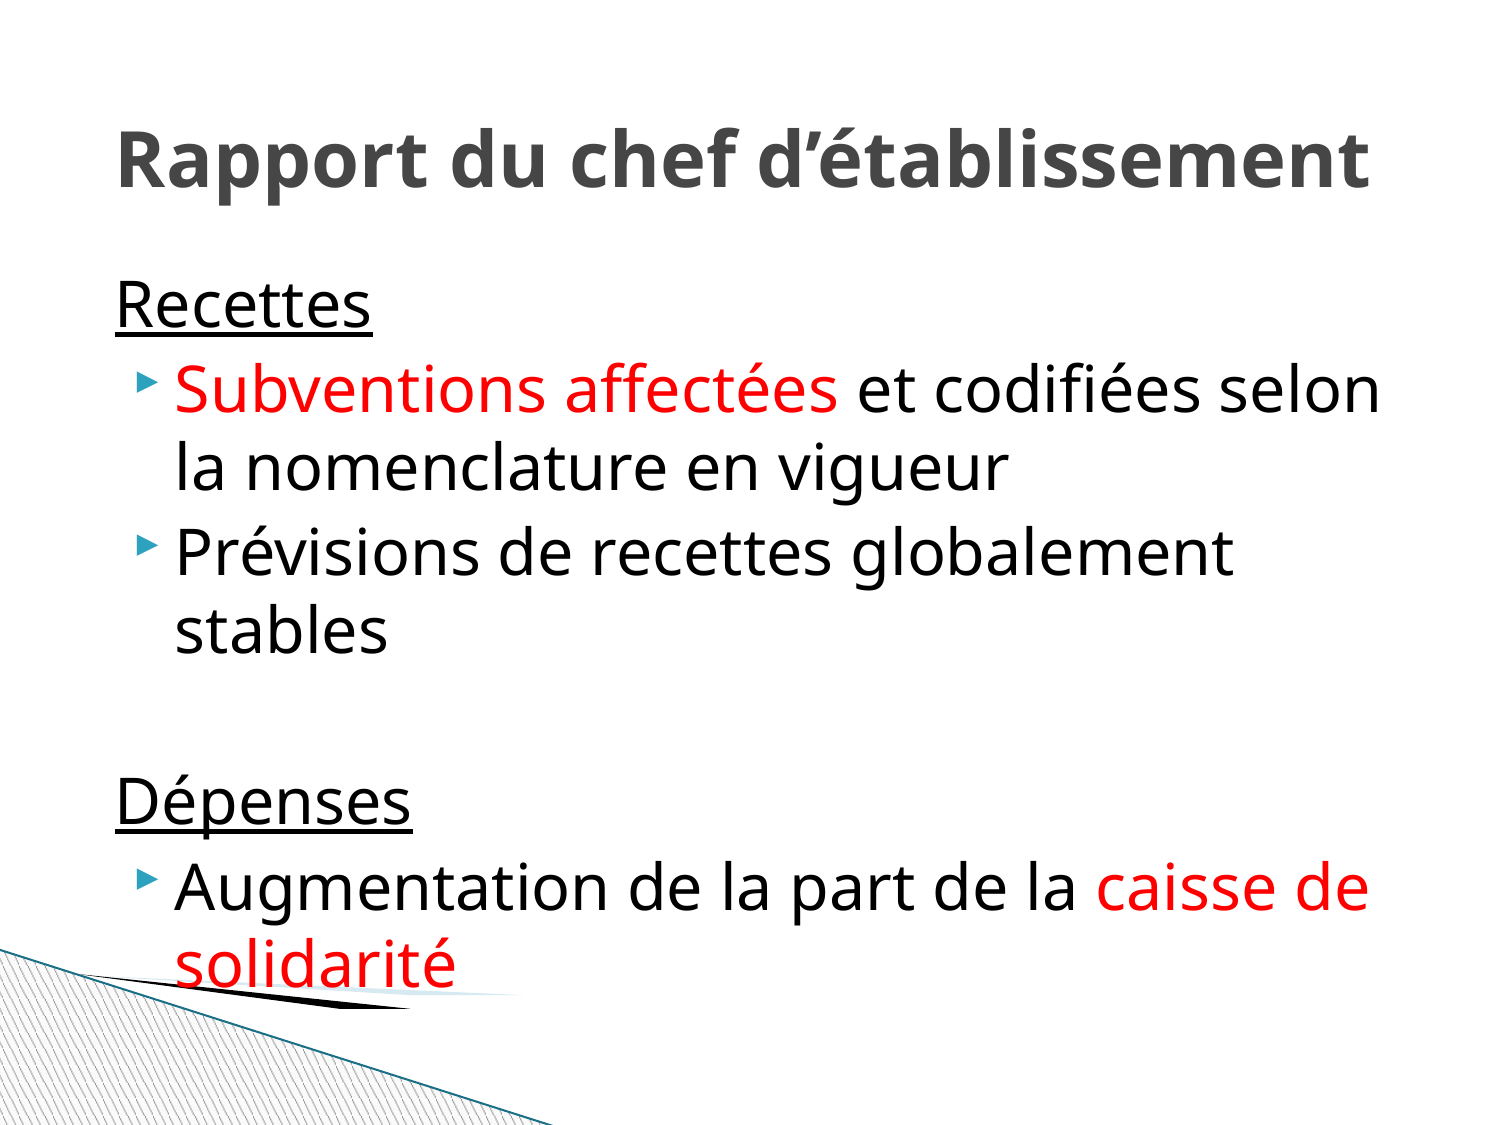

# Rapport du chef d’établissement
Recettes
Subventions affectées et codifiées selon la nomenclature en vigueur
Prévisions de recettes globalement stables
Dépenses
Augmentation de la part de la caisse de solidarité